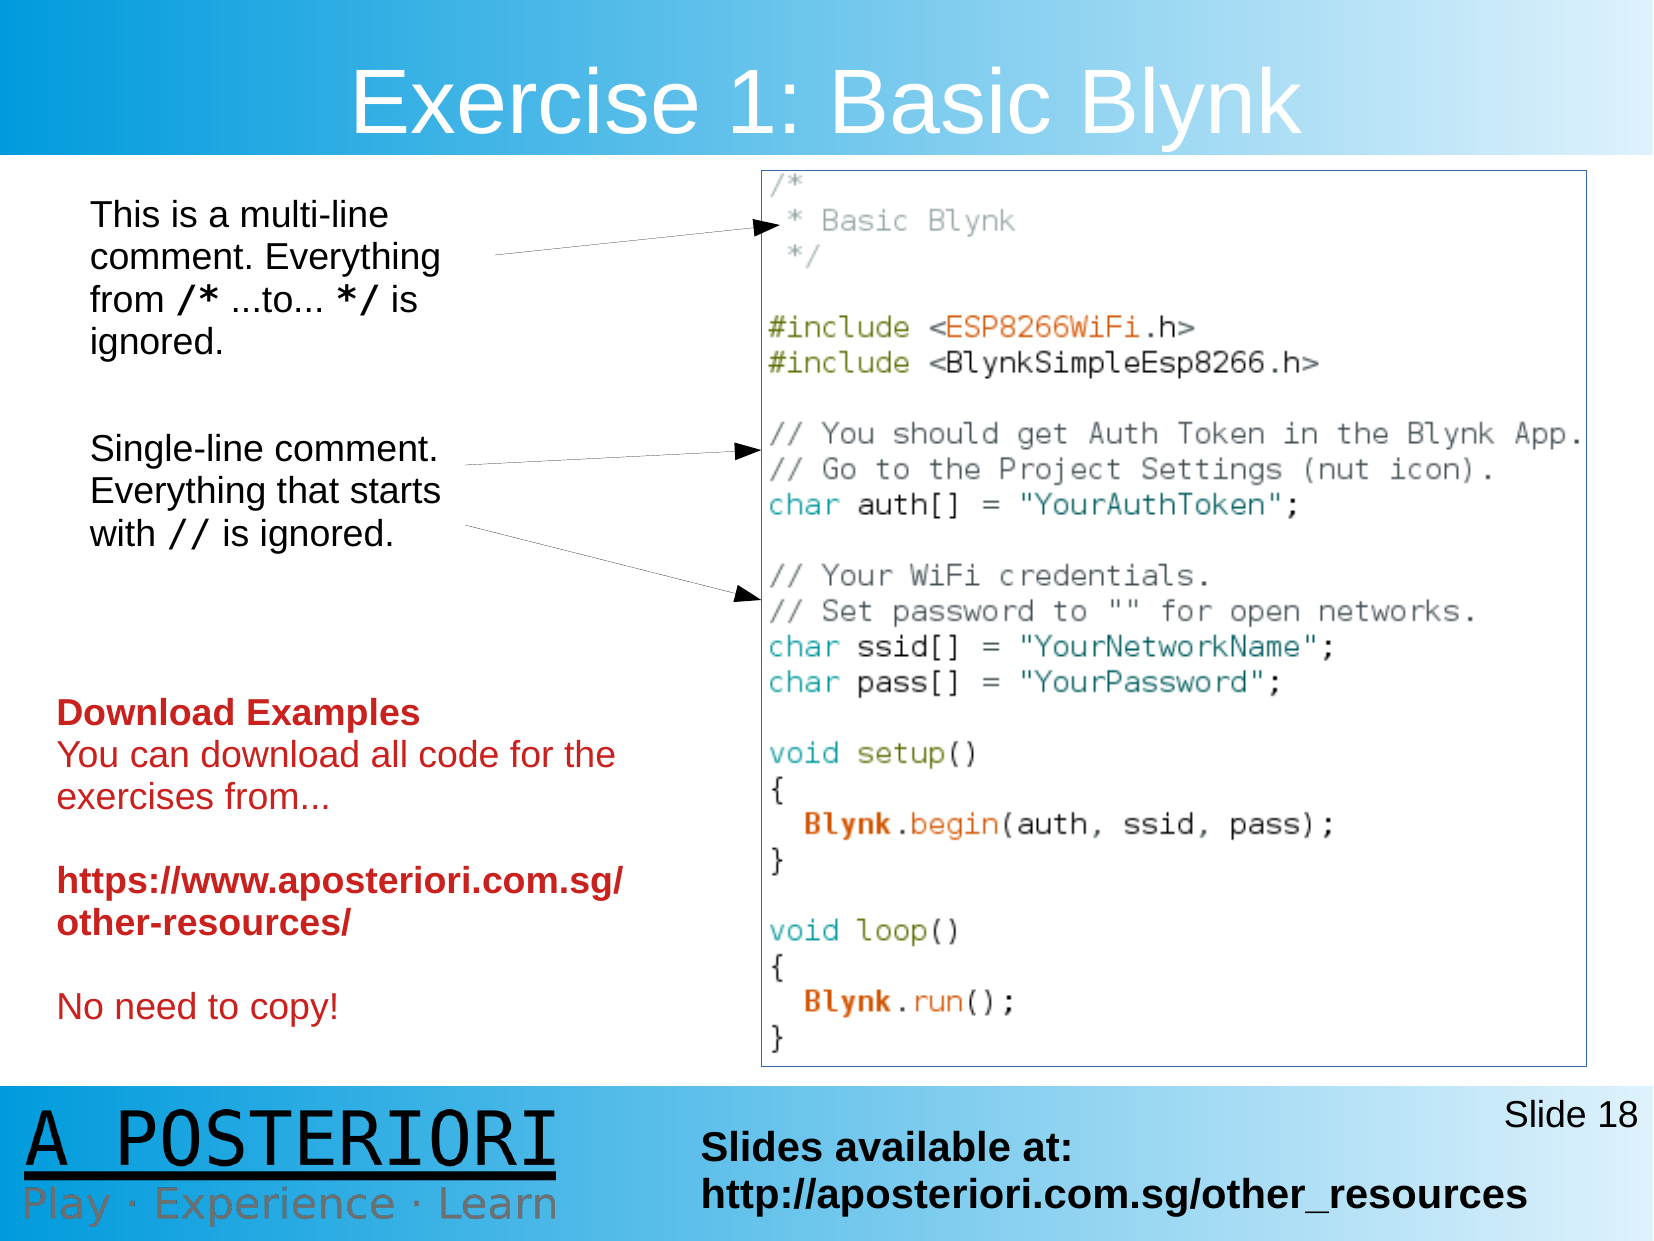

# Exercise 1: Basic Blynk
This is a multi-line comment. Everything from /* ...to... */ is ignored.
Single-line comment.
Everything that starts with // is ignored.
Download Examples
You can download all code for the exercises from...
https://www.aposteriori.com.sg/other-resources/
No need to copy!